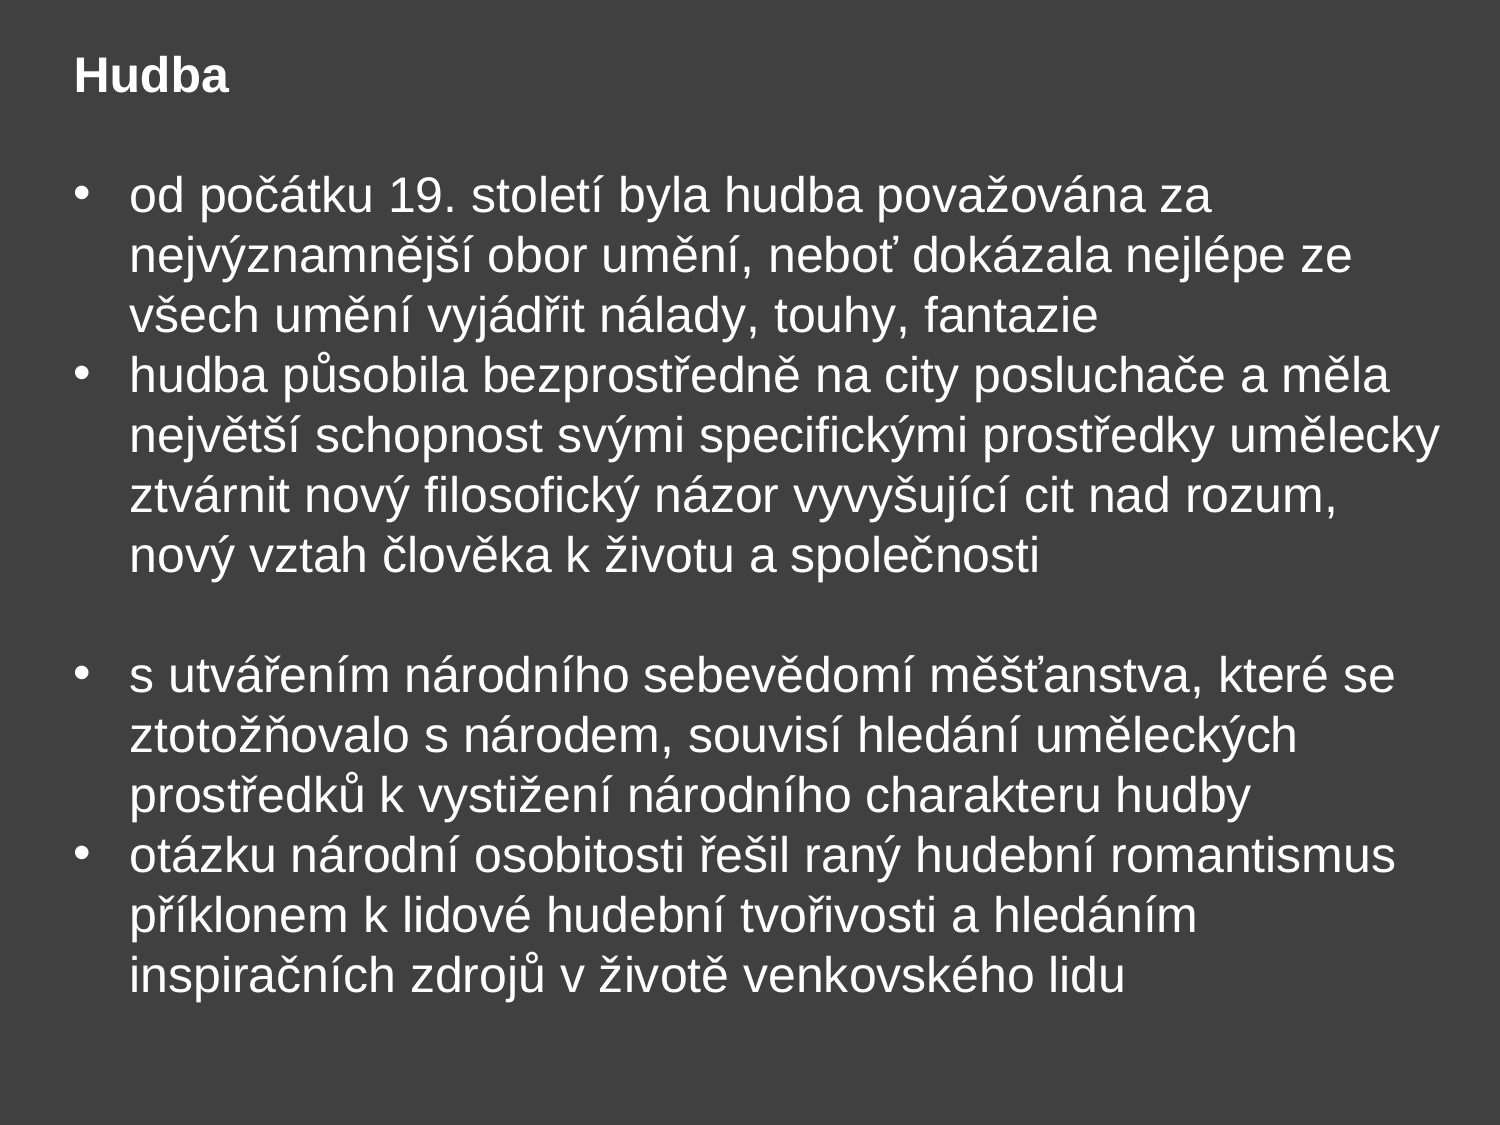

# Hudba
od počátku 19. století byla hudba považována za nejvýznamnější obor umění, neboť dokázala nejlépe ze všech umění vyjádřit nálady, touhy, fantazie
hudba působila bezprostředně na city posluchače a měla největší schopnost svými specifickými prostředky umělecky ztvárnit nový filosofický názor vyvyšující cit nad rozum, nový vztah člověka k životu a společnosti
s utvářením národního sebevědomí měšťanstva, které se ztotožňovalo s národem, souvisí hledání uměleckých prostředků k vystižení národního charakteru hudby
otázku národní osobitosti řešil raný hudební romantismus příklonem k lidové hudební tvořivosti a hledáním inspiračních zdrojů v životě venkovského lidu